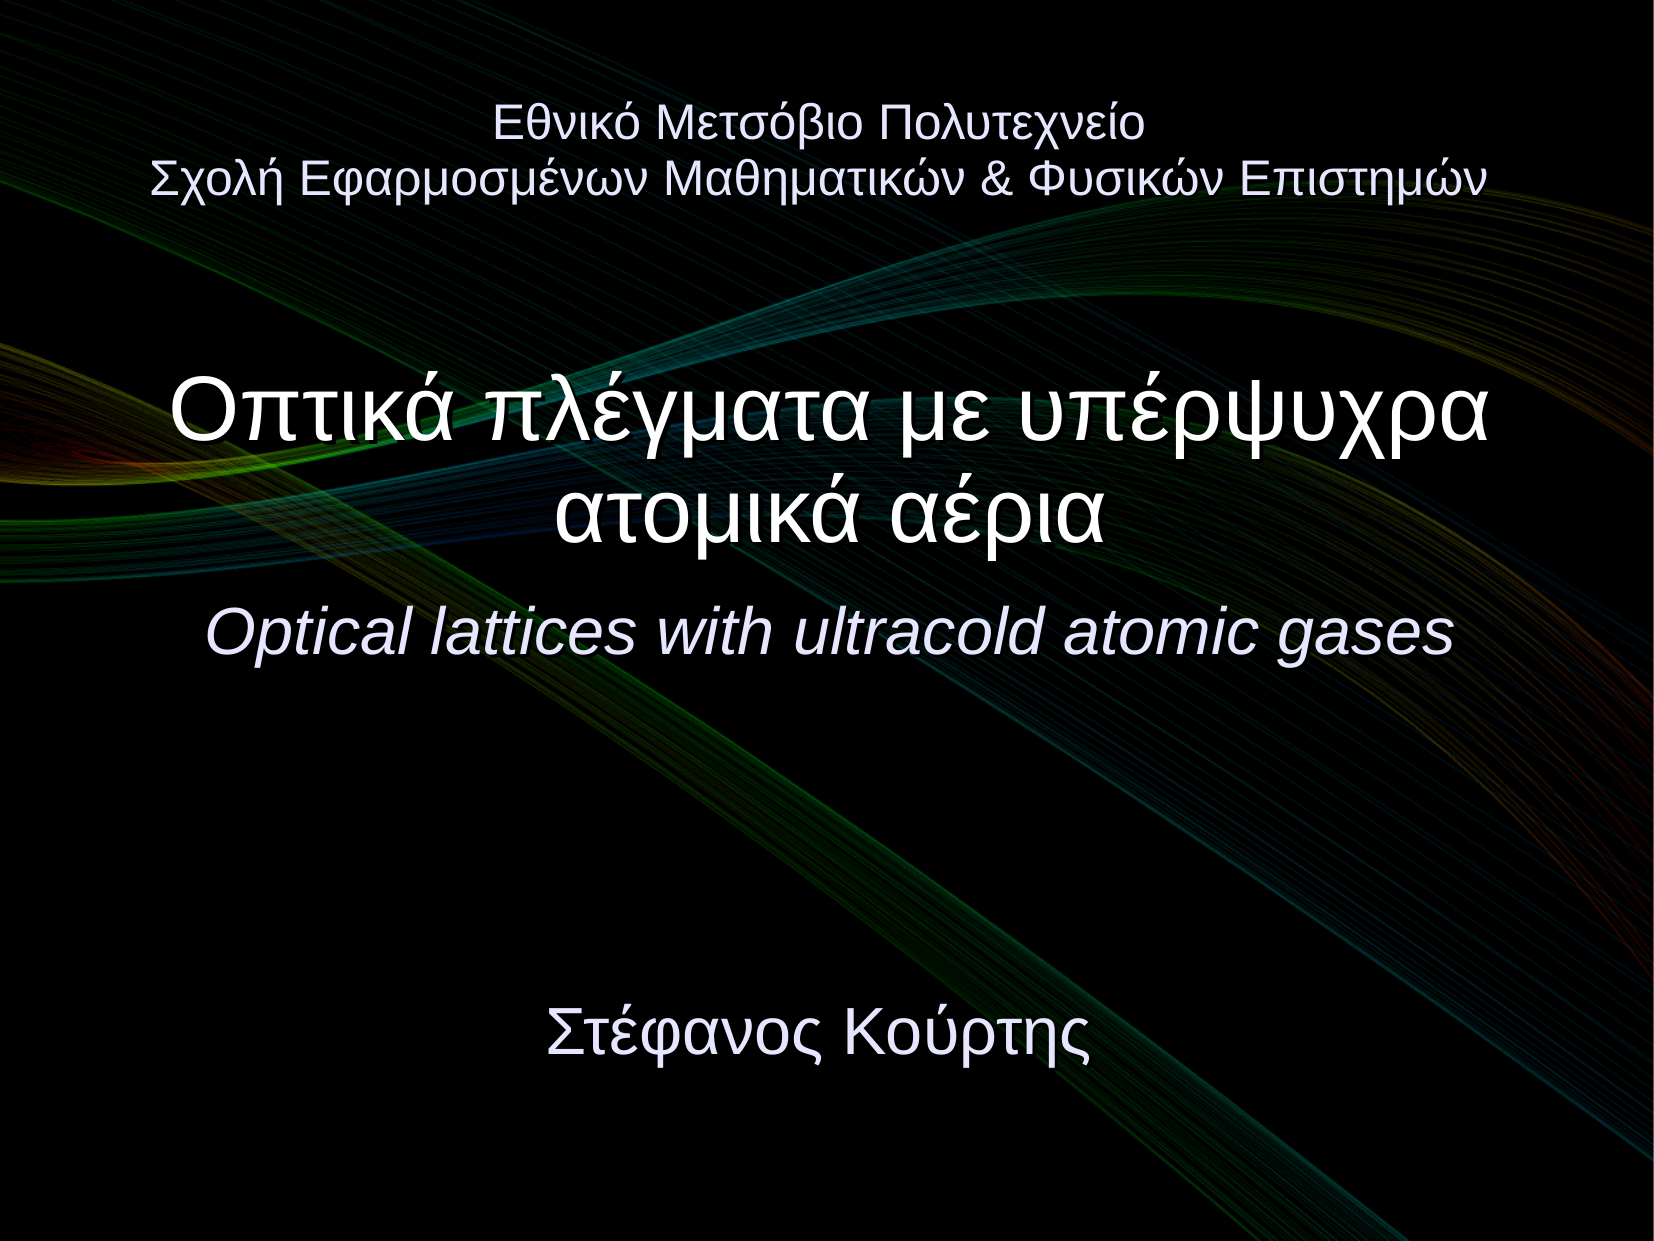

Εθνικό Μετσόβιο Πολυτεχνείο
Σχολή Εφαρμοσμένων Μαθηματικών & Φυσικών Επιστημών
# Οπτικά πλέγματα με υπέρψυχρα ατομικά αέρια
Optical lattices with ultracold atomic gases
Στέφανος Κούρτης